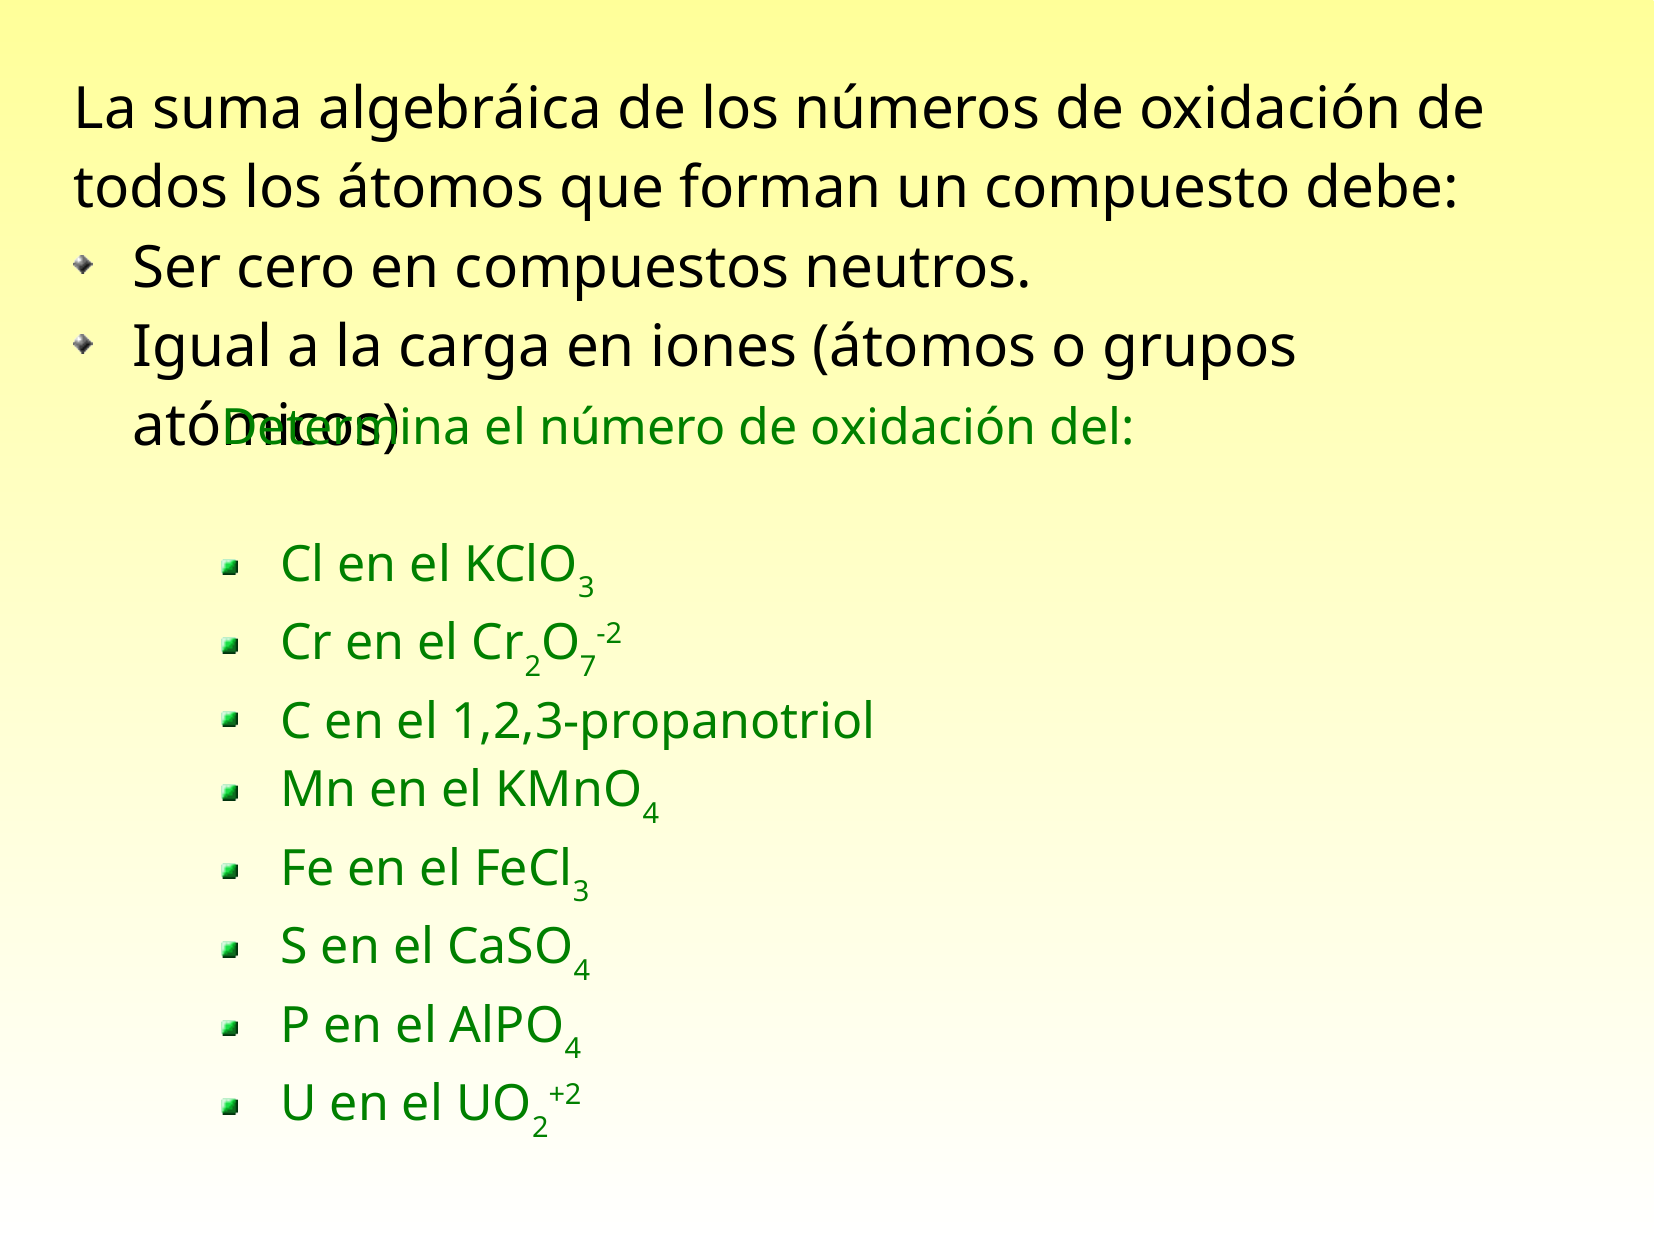

La suma algebráica de los números de oxidación de todos los átomos que forman un compuesto debe:
Ser cero en compuestos neutros.
Igual a la carga en iones (átomos o grupos atómicos)
Determina el número de oxidación del:
Cl en el KClO3
Cr en el Cr2O7-2
C en el 1,2,3-propanotriol
Mn en el KMnO4
Fe en el FeCl3
S en el CaSO4
P en el AlPO4
U en el UO2+2